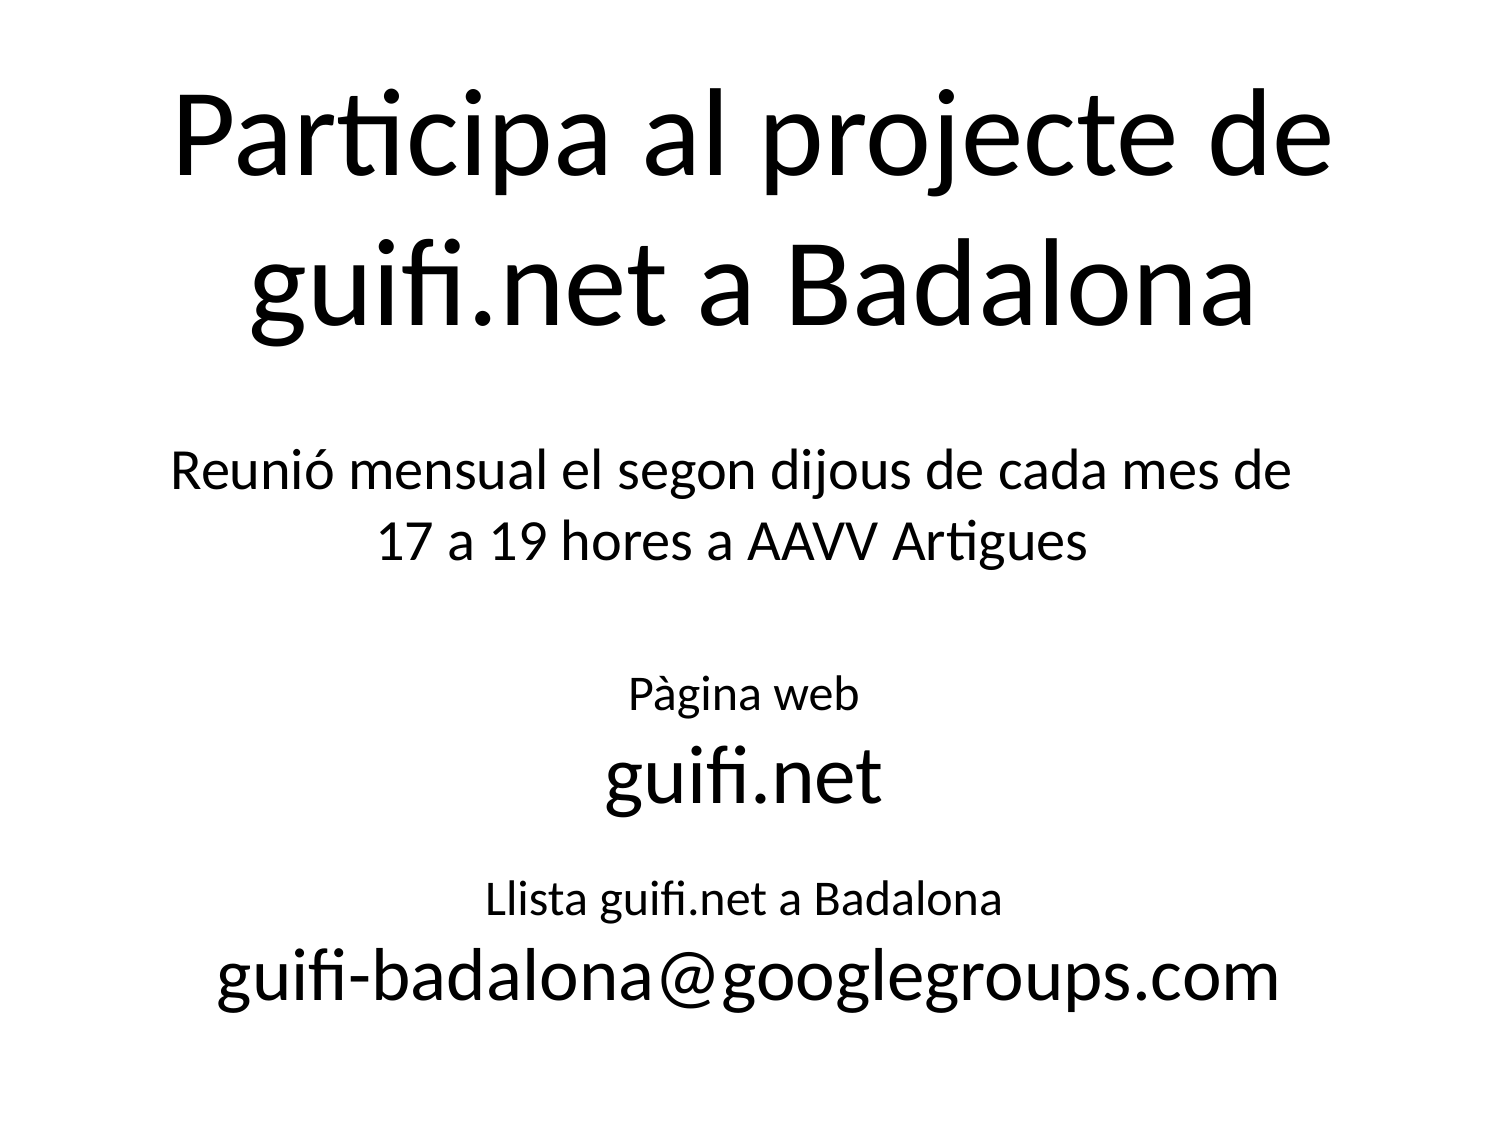

Participa al projecte de guifi.net a Badalona
Reunió mensual el segon dijous de cada mes de 17 a 19 hores a AAVV Artigues
Pàgina web
guifi.net
Llista guifi.net a Badalona
 guifi-badalona@googlegroups.com